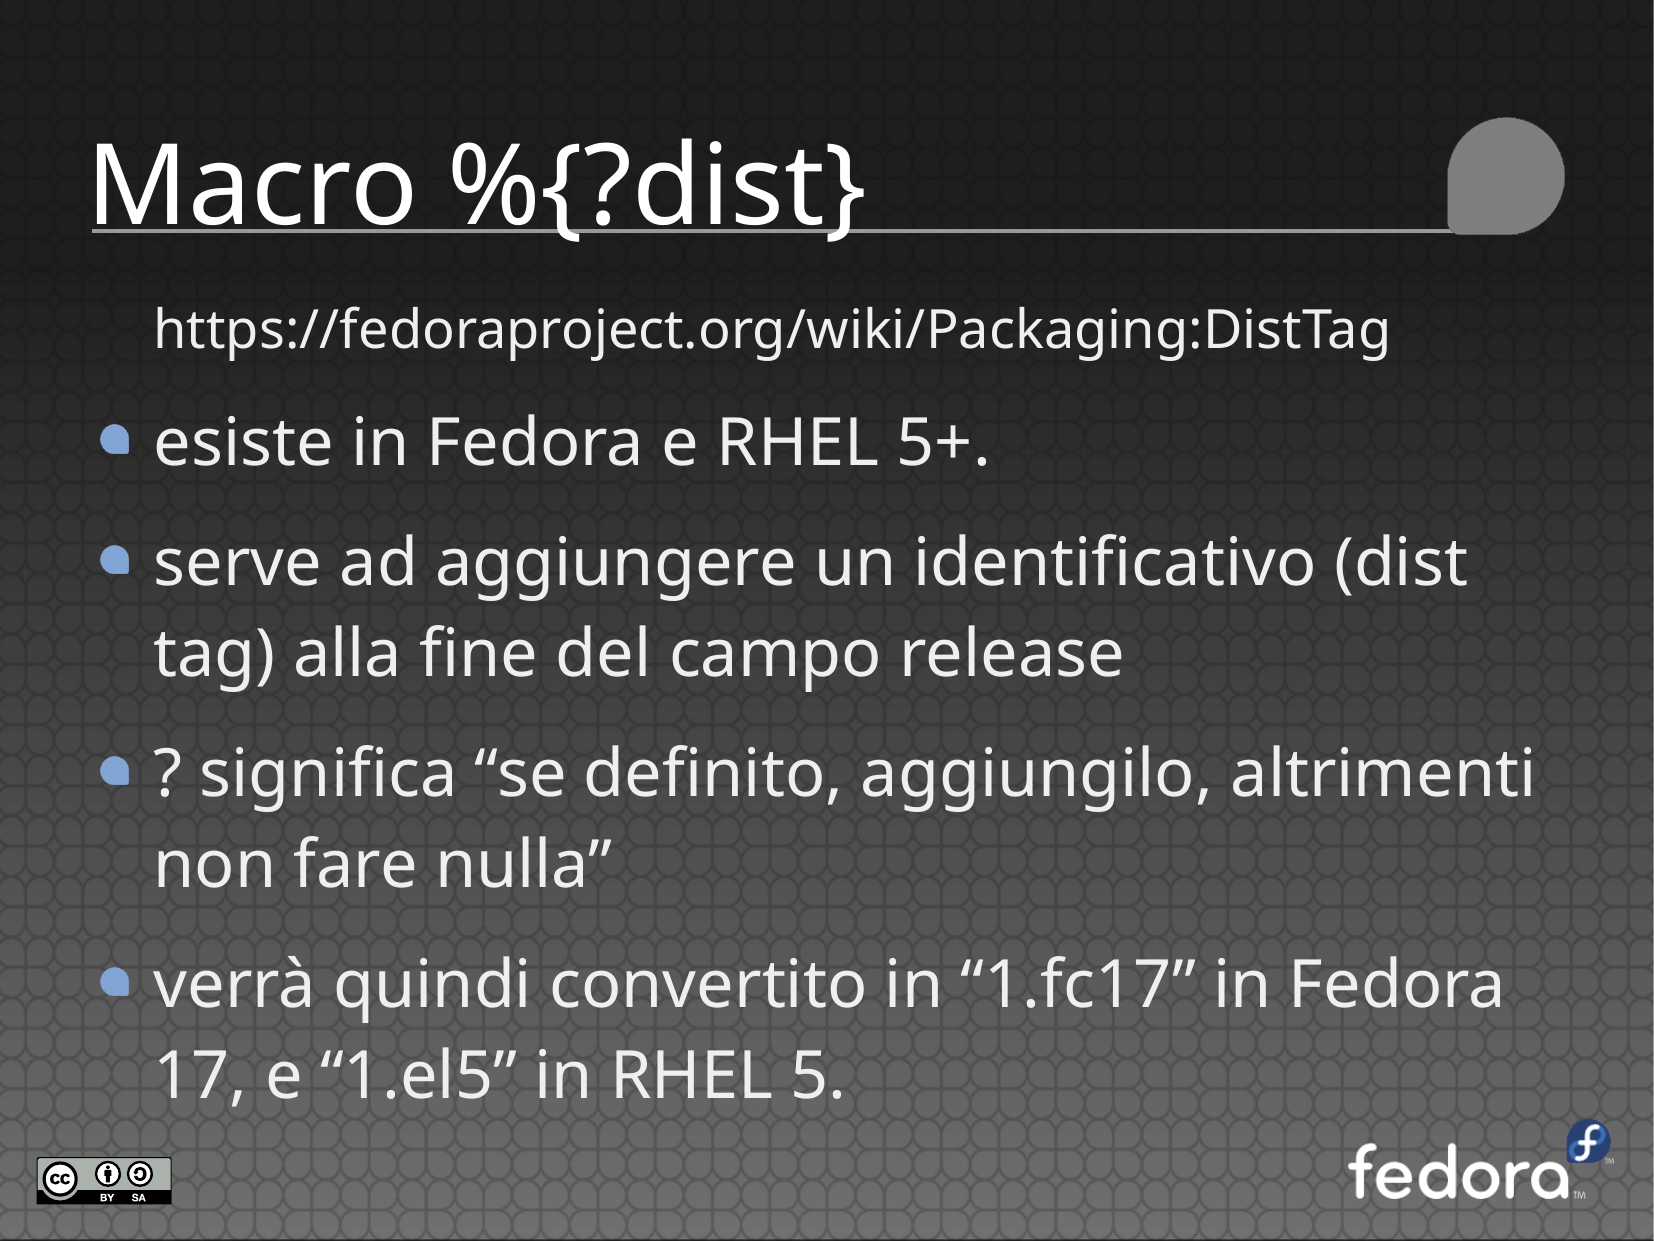

# Macro %{?dist}
https://fedoraproject.org/wiki/Packaging:DistTag
esiste in Fedora e RHEL 5+.
serve ad aggiungere un identificativo (dist tag) alla fine del campo release
? significa “se definito, aggiungilo, altrimenti non fare nulla”
verrà quindi convertito in “1.fc17” in Fedora 17, e “1.el5” in RHEL 5.